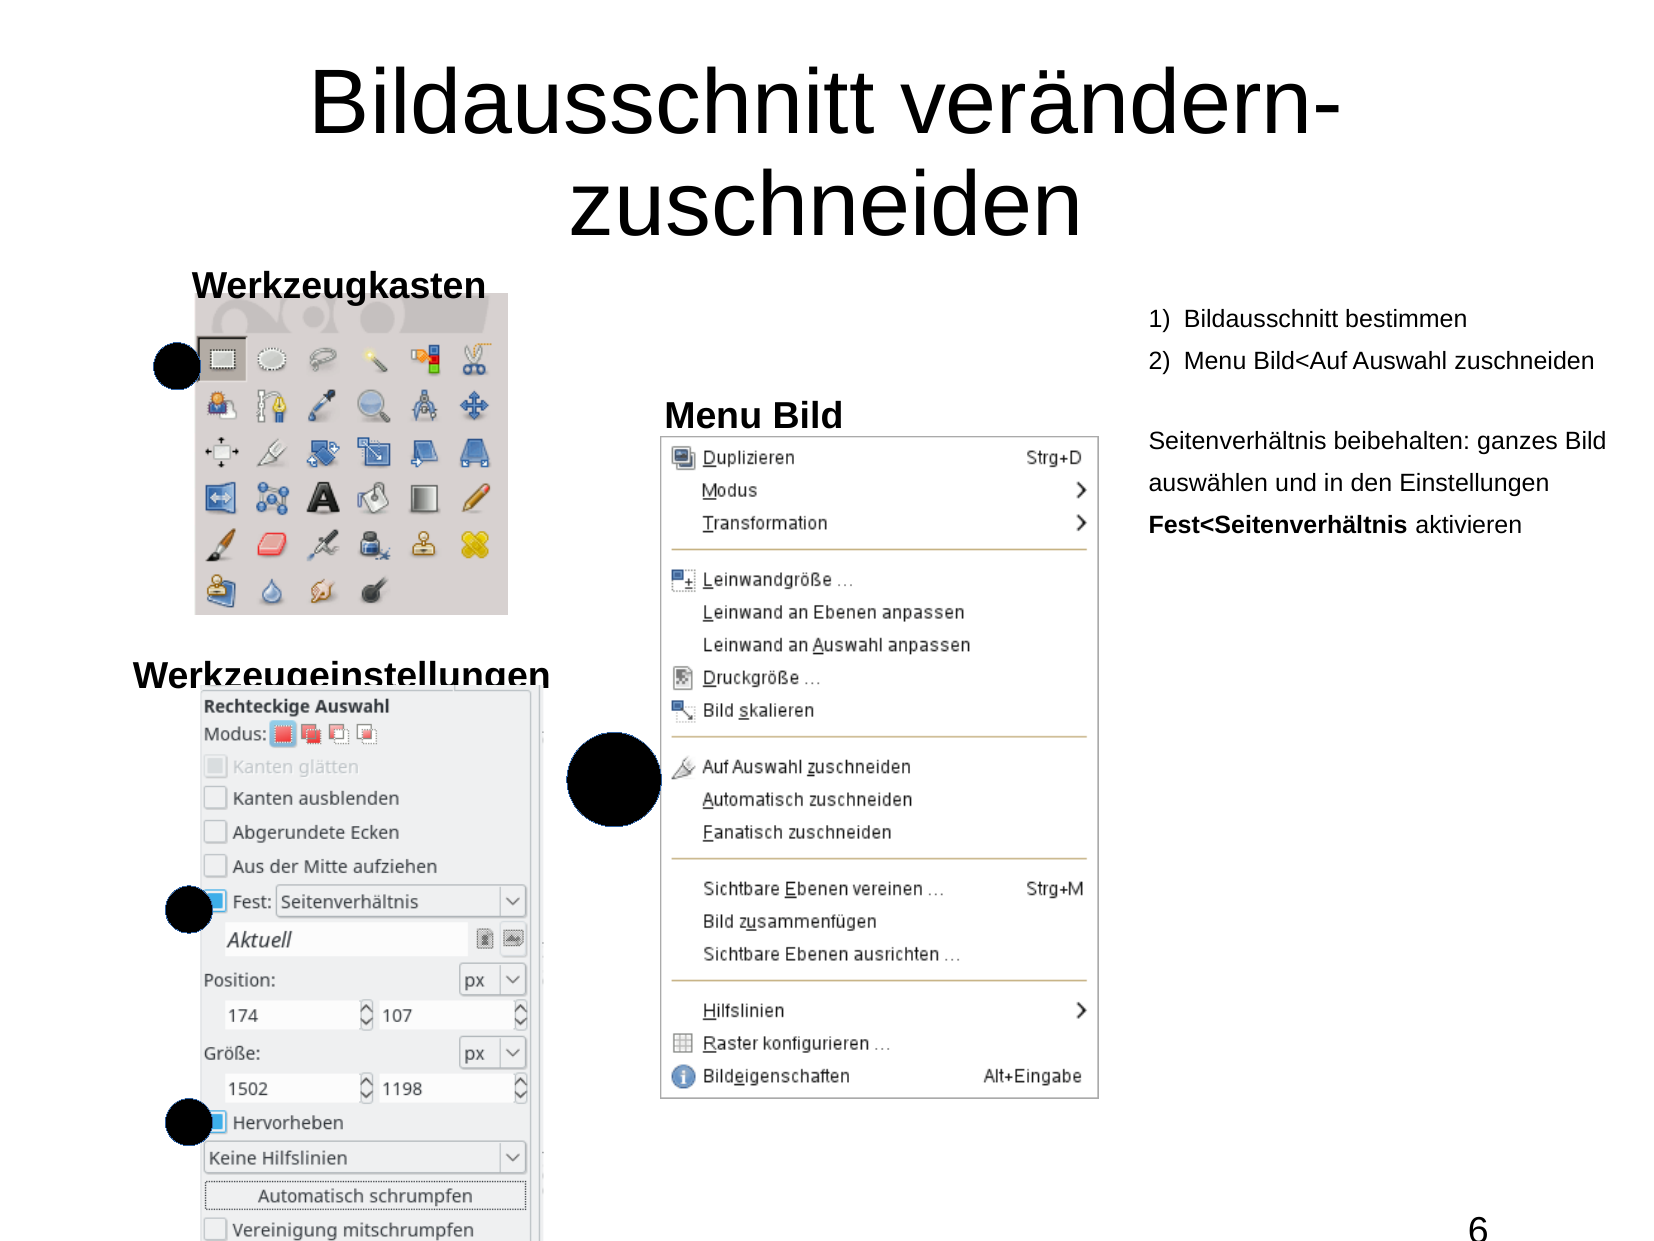

# Bildausschnitt verändern- zuschneiden
Werkzeugkasten
Bildausschnitt bestimmen
Menu Bild<Auf Auswahl zuschneiden
Seitenverhältnis beibehalten: ganzes Bild auswählen und in den Einstellungen Fest<Seitenverhältnis aktivieren
Menu Bild
Werkzeugeinstellungen